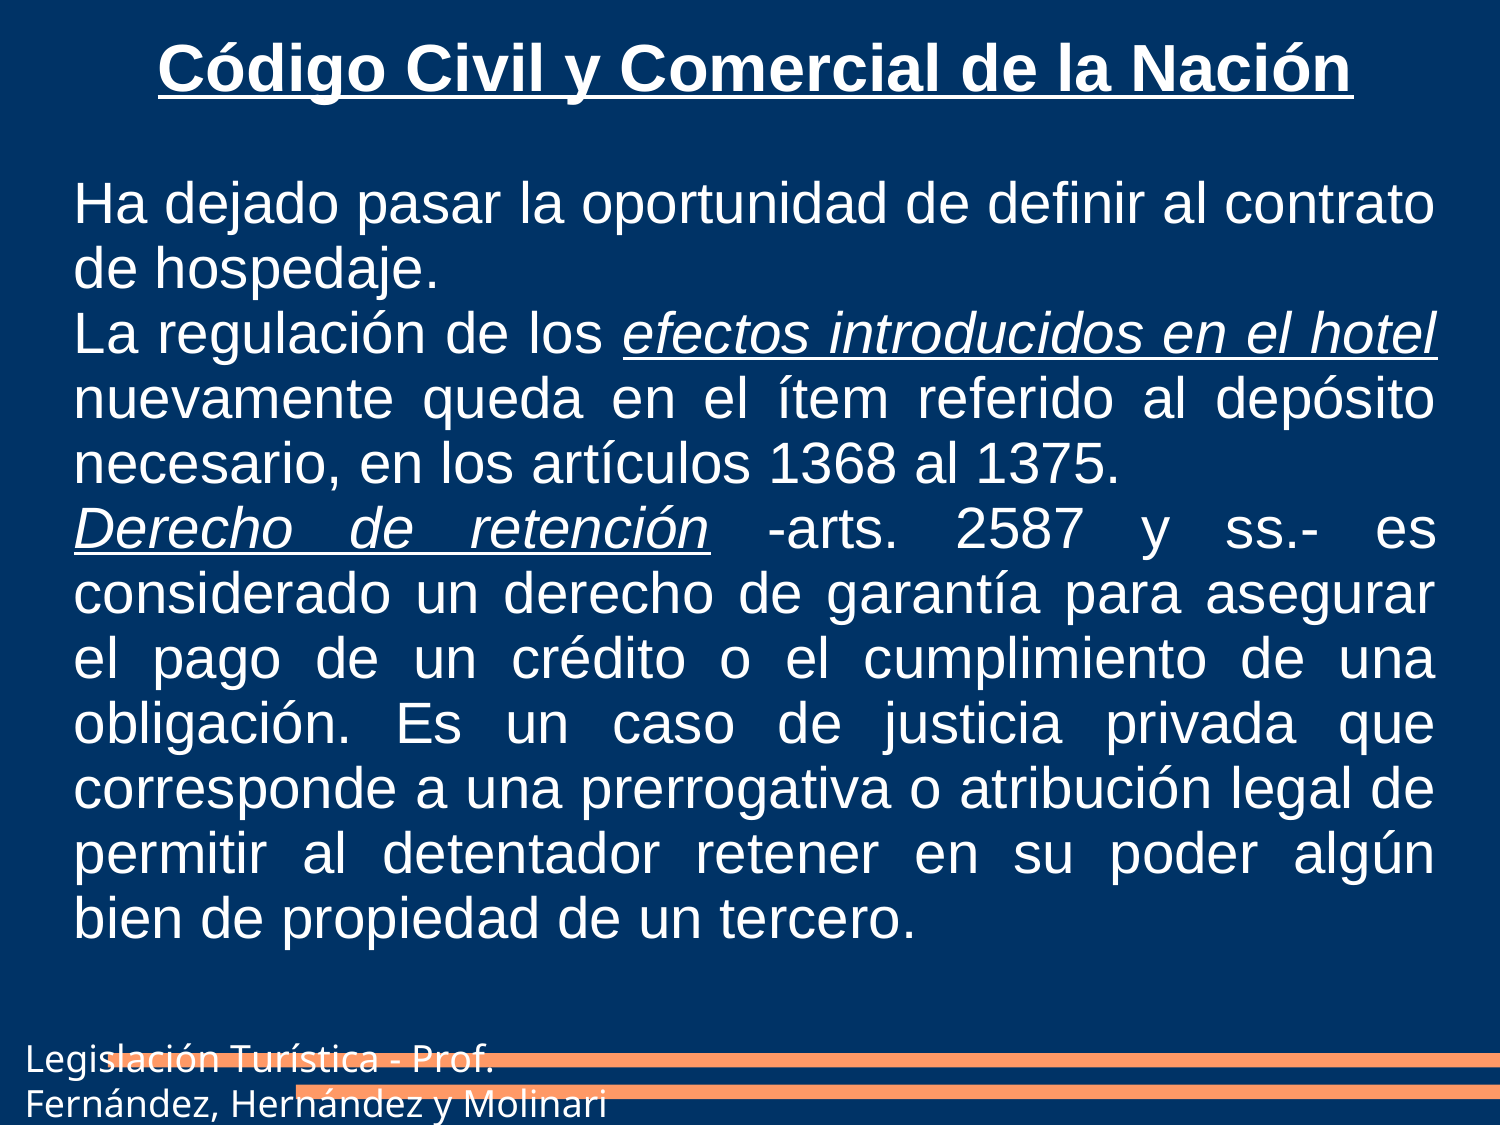

Código Civil y Comercial de la Nación
Ha dejado pasar la oportunidad de definir al contrato de hospedaje.
La regulación de los efectos introducidos en el hotel nuevamente queda en el ítem referido al depósito necesario, en los artículos 1368 al 1375.
Derecho de retención -arts. 2587 y ss.- es considerado un derecho de garantía para asegurar el pago de un crédito o el cumplimiento de una obligación. Es un caso de justicia privada que corresponde a una prerrogativa o atribución legal de permitir al detentador retener en su poder algún bien de propiedad de un tercero.
#
Legislación Turística - Prof. Fernández, Hernández y Molinari